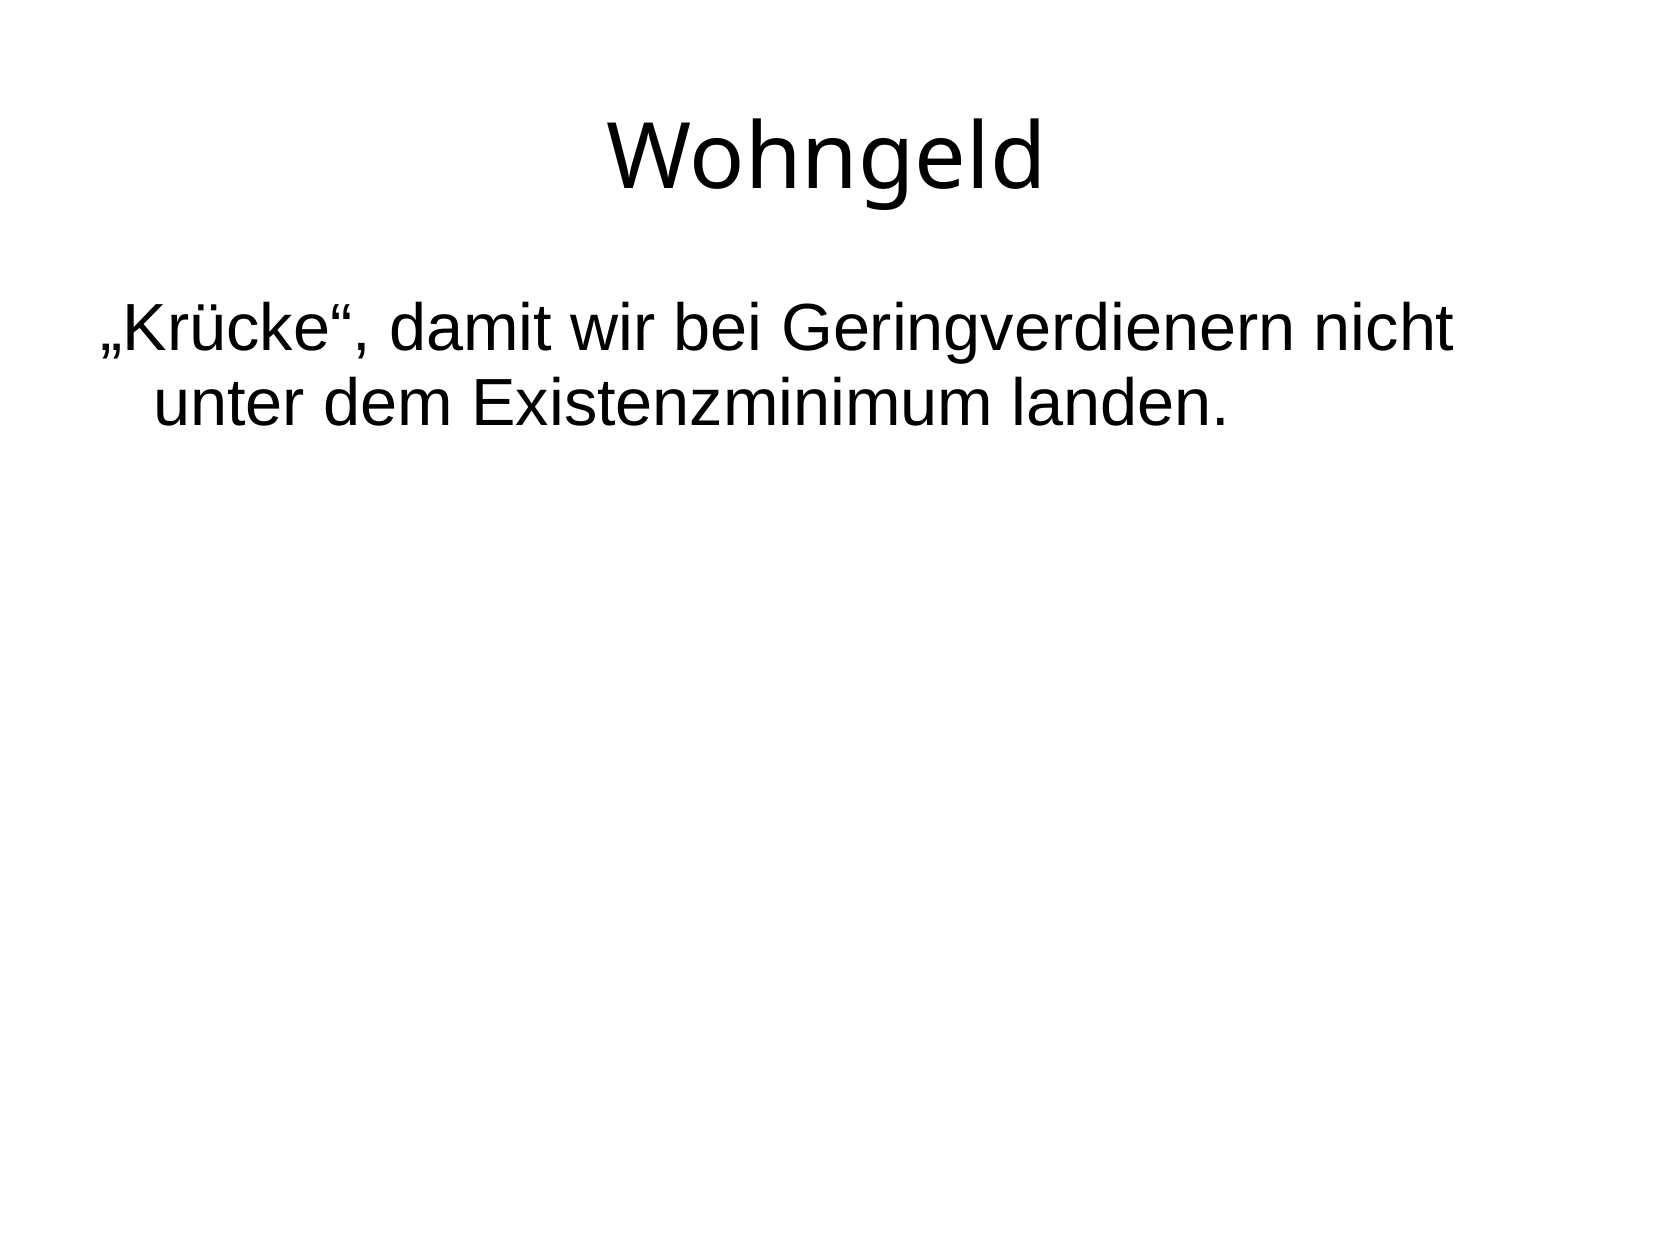

# Wohngeld
„Krücke“, damit wir bei Geringverdienern nicht unter dem Existenzminimum landen.